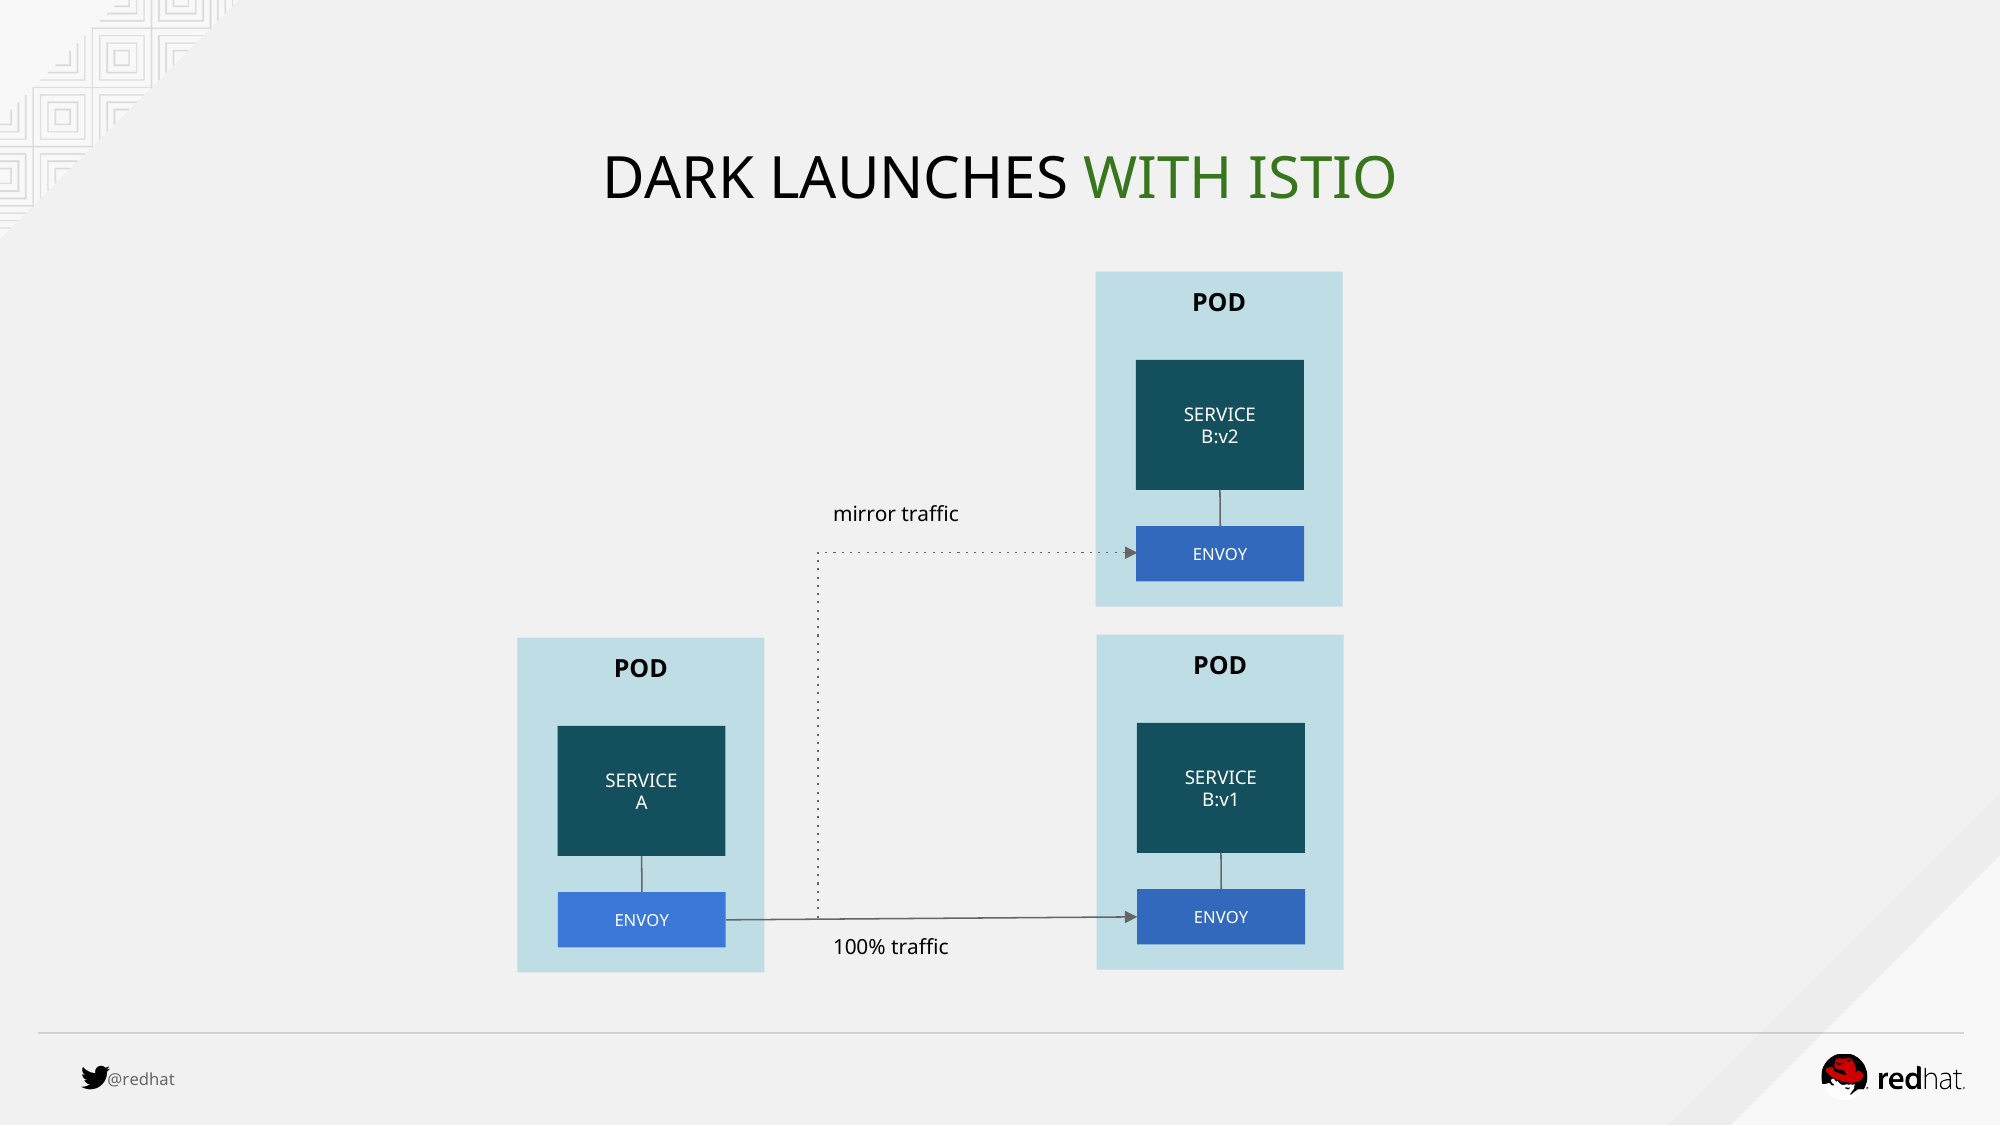

DARK LAUNCHES WITH ISTIO
POD
SERVICE
B:v2
mirror traffic
ENVOY
POD
POD
SERVICE
B:v1
SERVICE
A
ENVOY
ENVOY
100% traffic